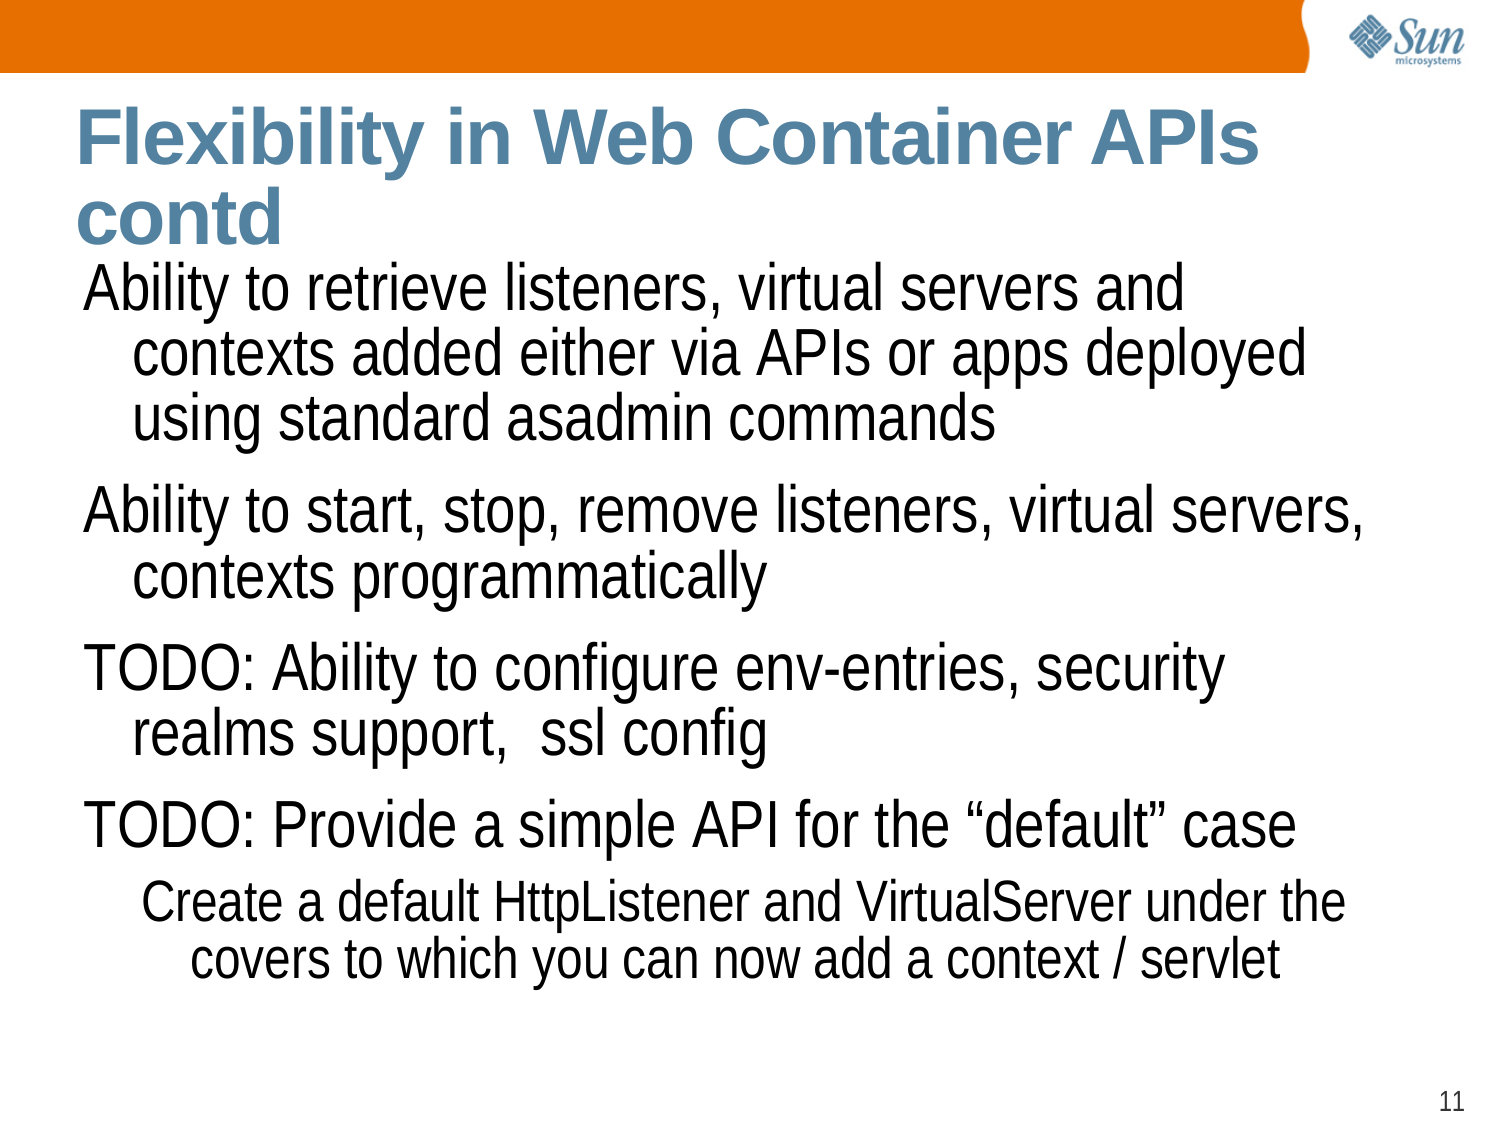

# Flexibility in Web Container APIs contd
Ability to retrieve listeners, virtual servers and contexts added either via APIs or apps deployed using standard asadmin commands
Ability to start, stop, remove listeners, virtual servers, contexts programmatically
TODO: Ability to configure env-entries, security realms support, ssl config
TODO: Provide a simple API for the “default” case
Create a default HttpListener and VirtualServer under the covers to which you can now add a context / servlet